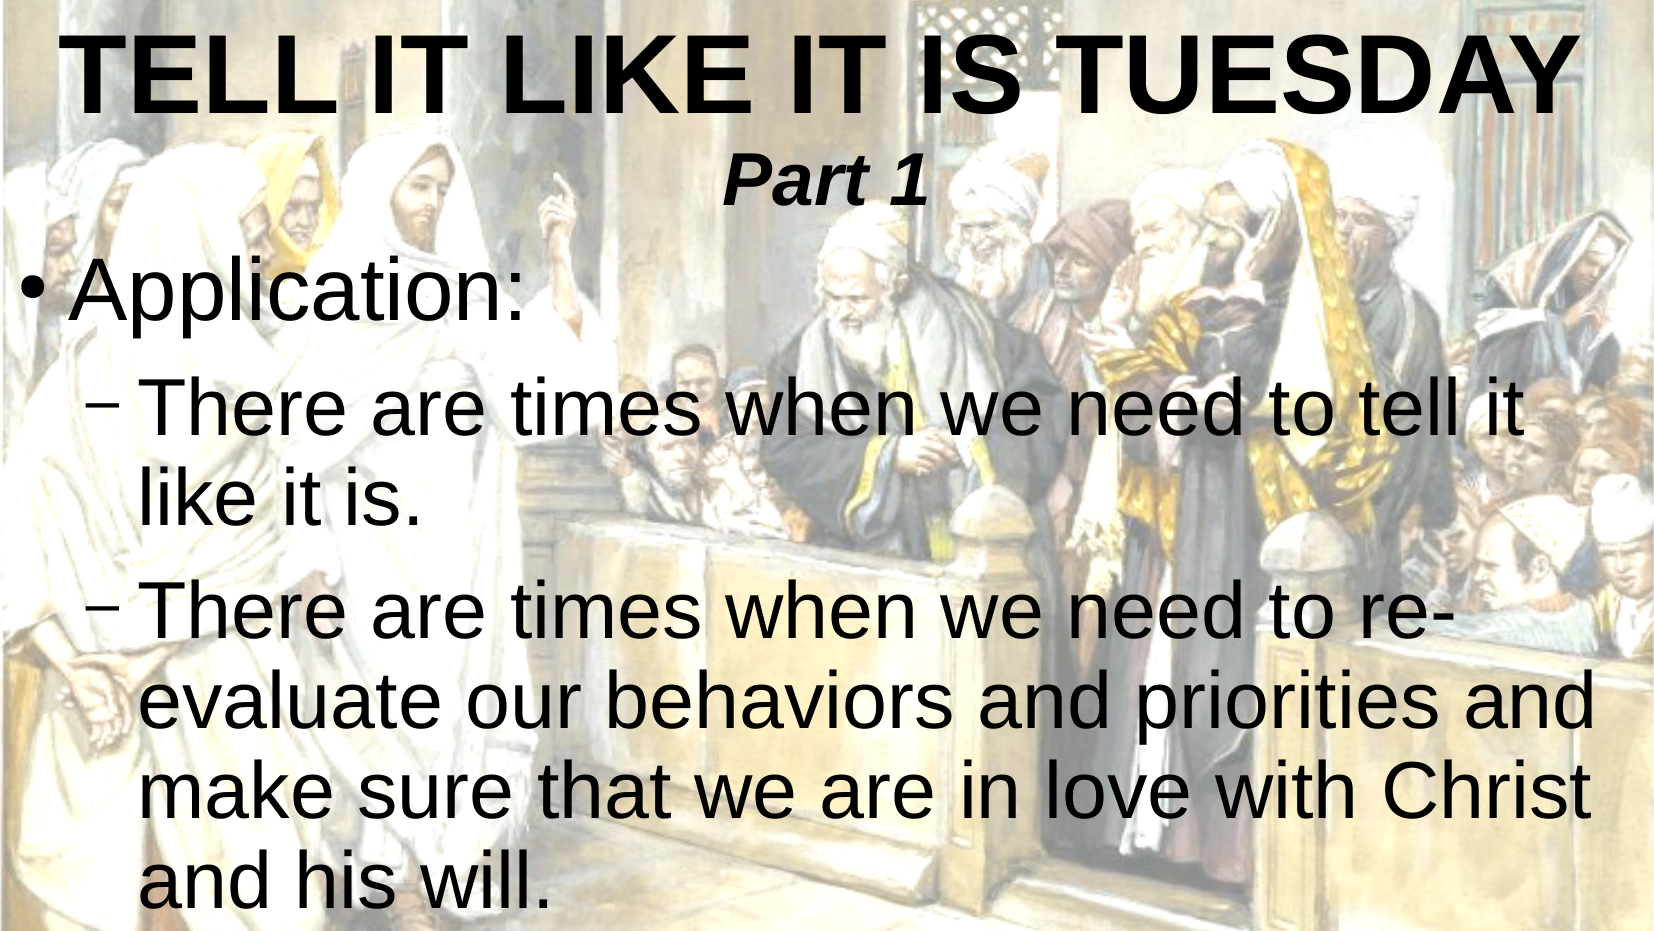

TELL IT LIKE IT IS TUESDAY
Part 1
# Application:
There are times when we need to tell it like it is.
There are times when we need to re-evaluate our behaviors and priorities and make sure that we are in love with Christ and his will.